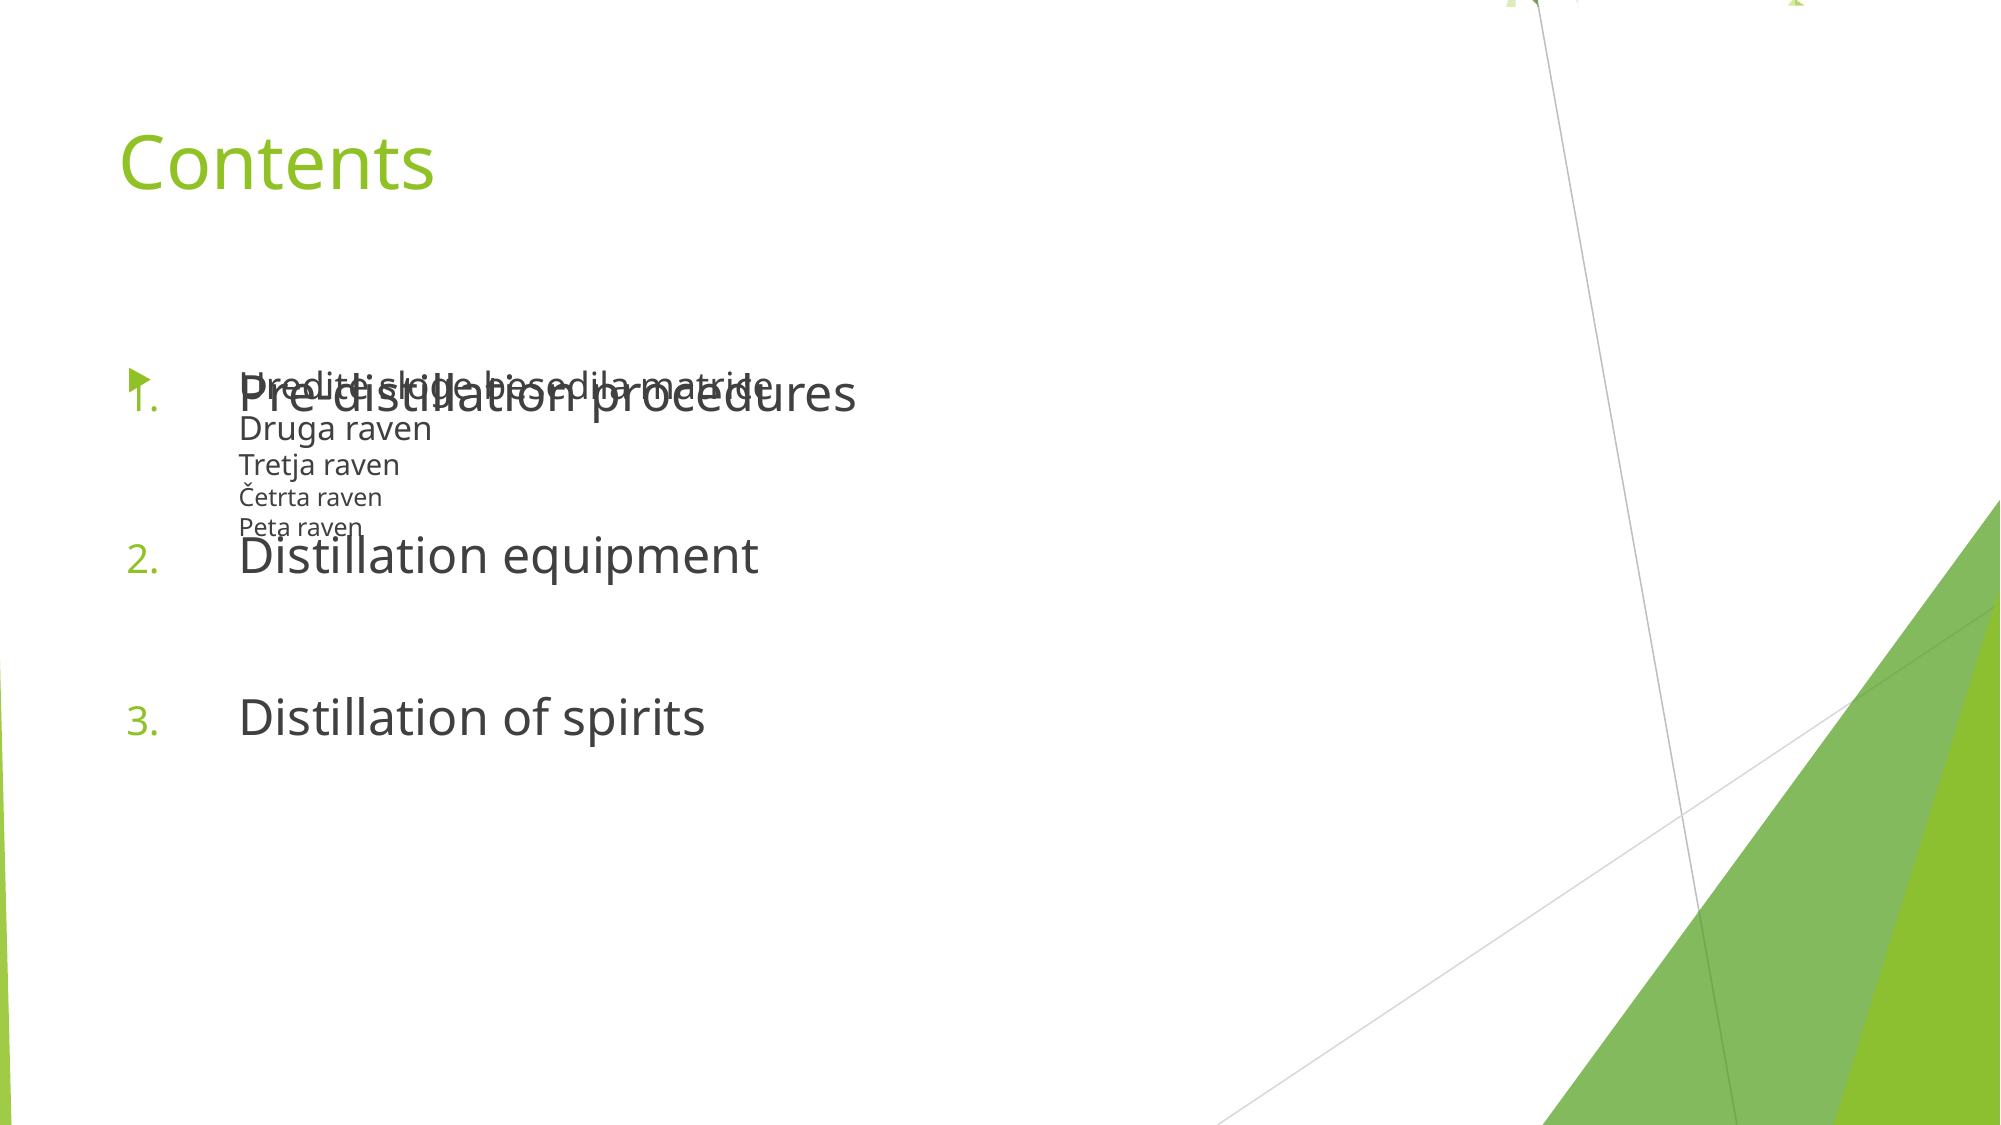

# Contents
Pre-distillation procedures
Distillation equipment
Distillation of spirits